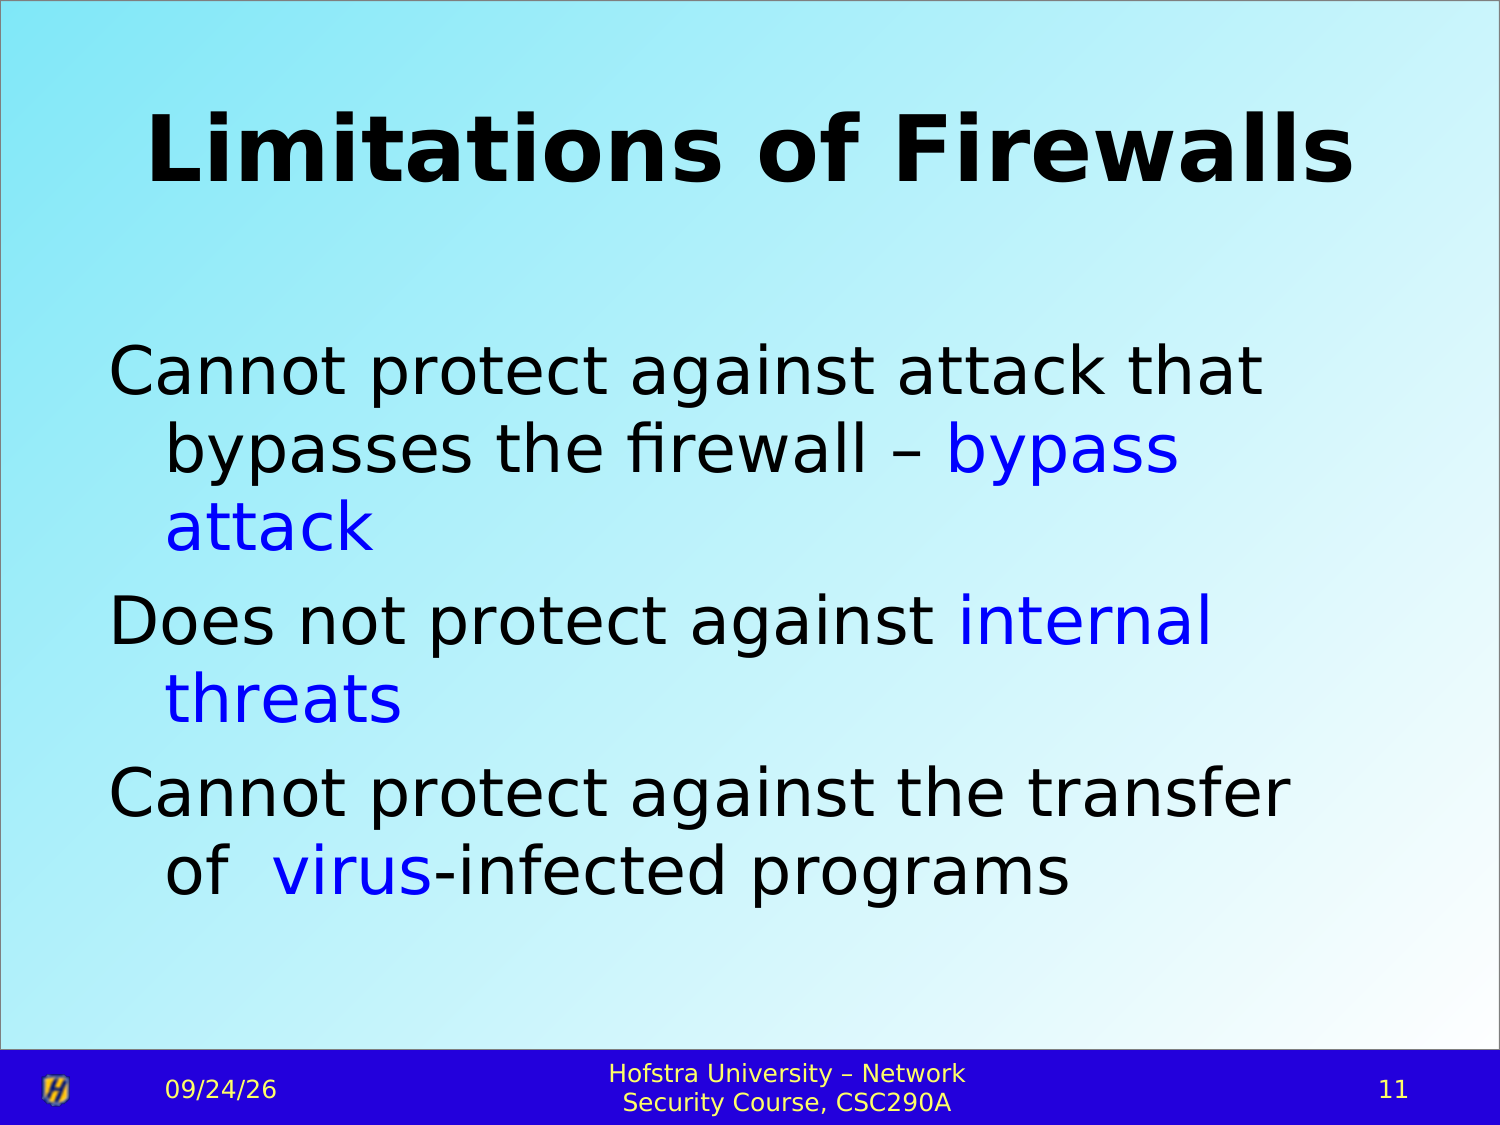

# Limitations of Firewalls
Cannot protect against attack that bypasses the firewall – bypass attack
Does not protect against internal threats
Cannot protect against the transfer of virus-infected programs
11